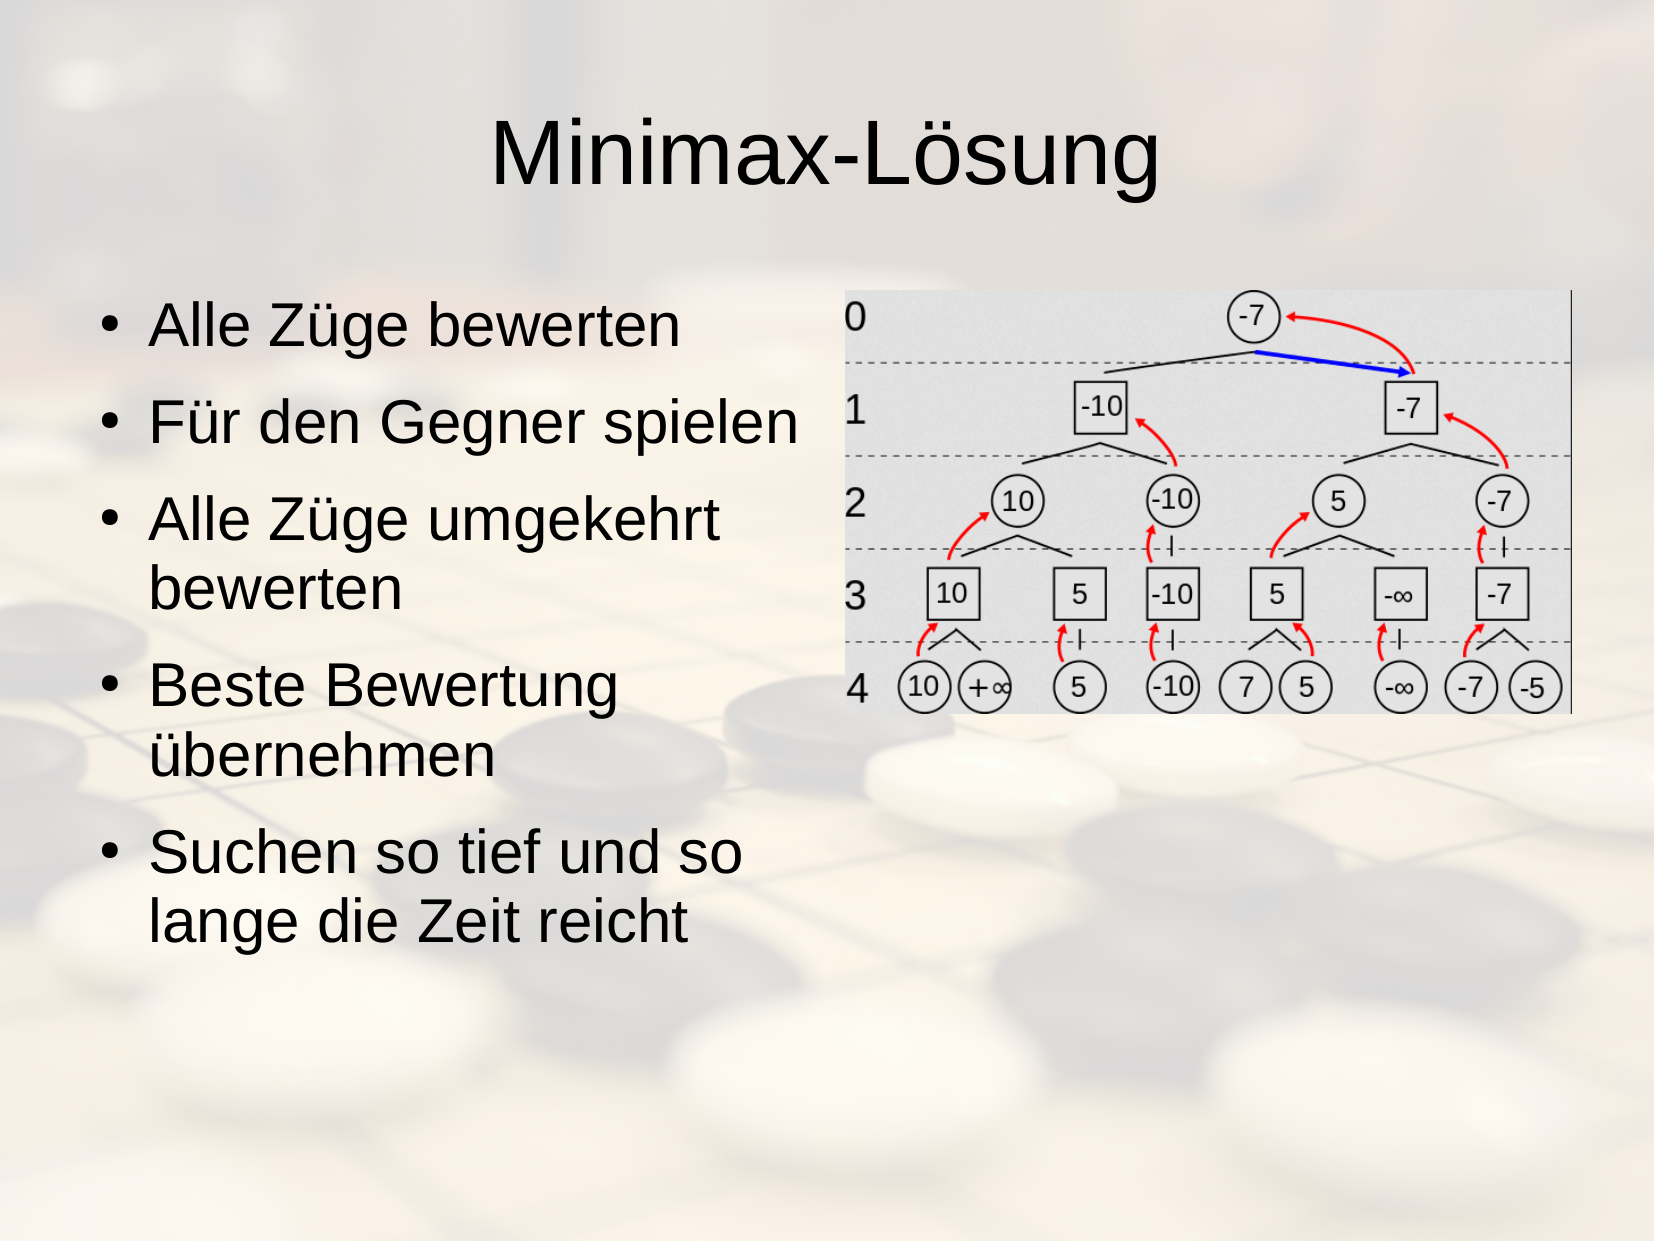

# Minimax-Lösung
Alle Züge bewerten
Für den Gegner spielen
Alle Züge umgekehrt bewerten
Beste Bewertung übernehmen
Suchen so tief und so lange die Zeit reicht